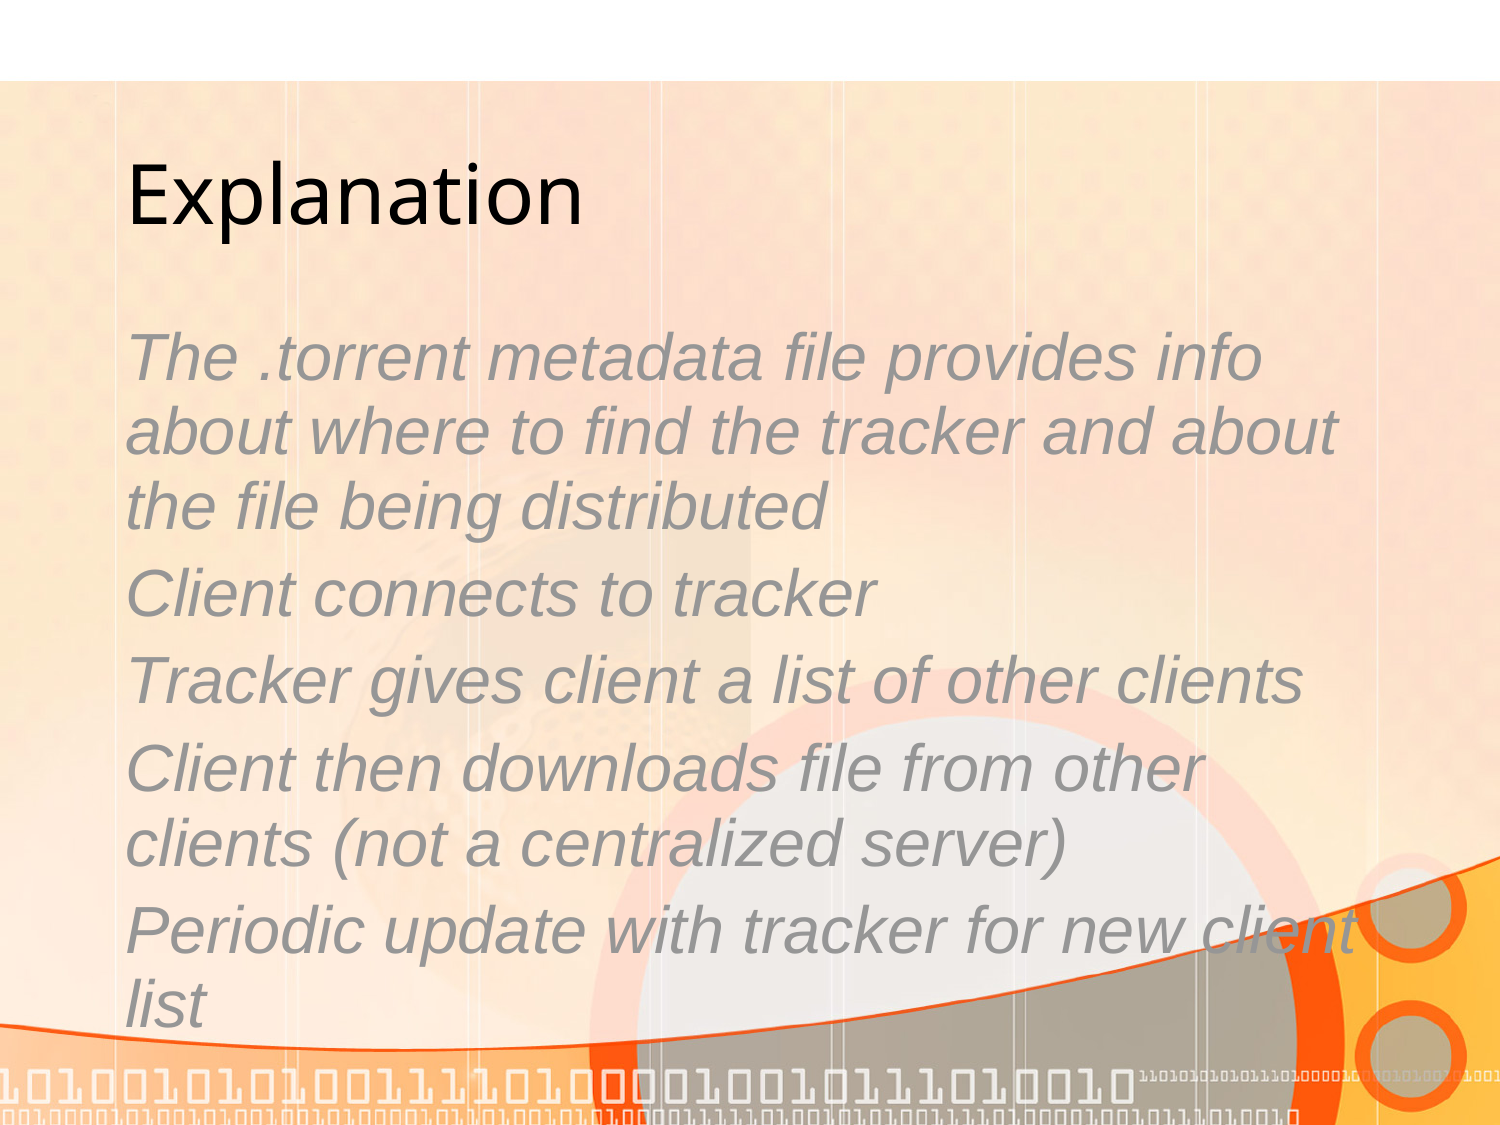

# Explanation
The .torrent metadata file provides info about where to find the tracker and about the file being distributed
Client connects to tracker
Tracker gives client a list of other clients
Client then downloads file from other clients (not a centralized server)
Periodic update with tracker for new client list